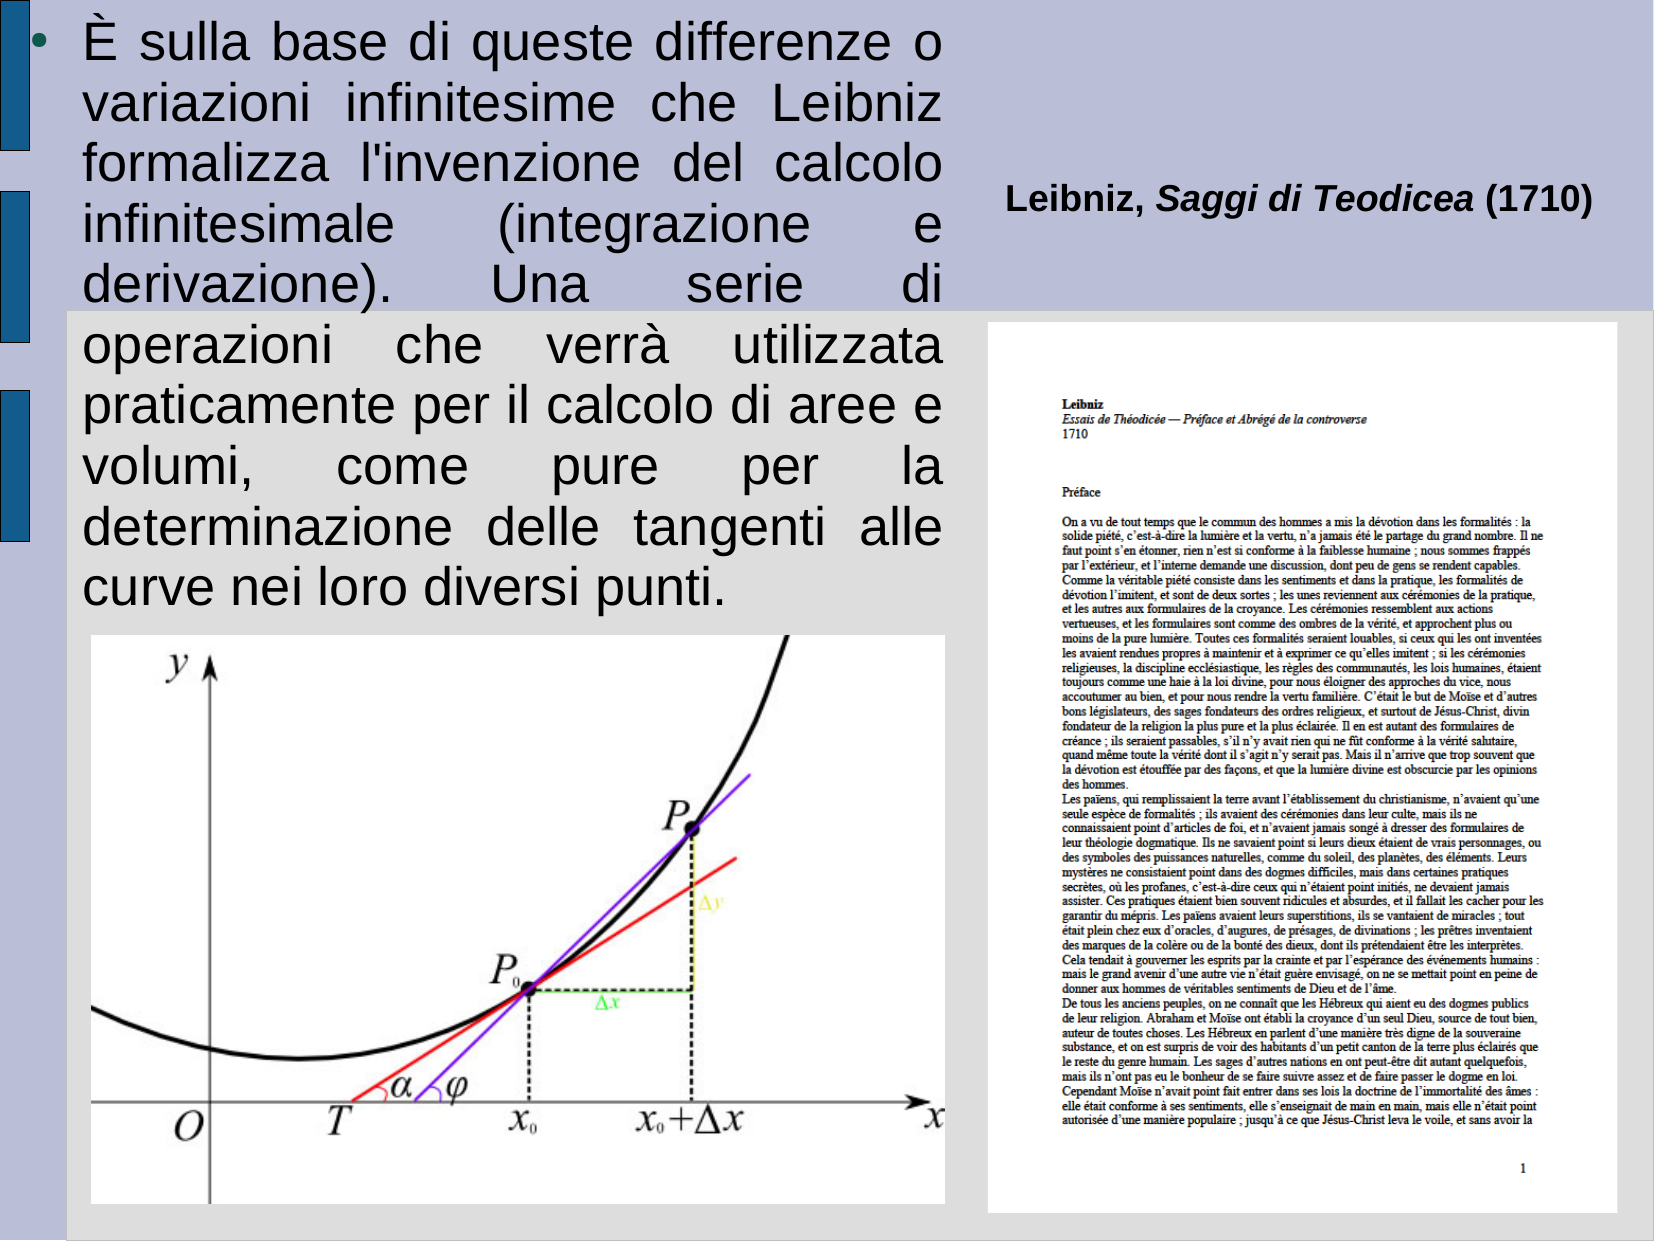

È sulla base di queste differenze o variazioni infinitesime che Leibniz formalizza l'invenzione del calcolo infinitesimale (integrazione e derivazione). Una serie di operazioni che verrà utilizzata praticamente per il calcolo di aree e volumi, come pure per la determinazione delle tangenti alle curve nei loro diversi punti.
#
Leibniz, Saggi di Teodicea (1710)